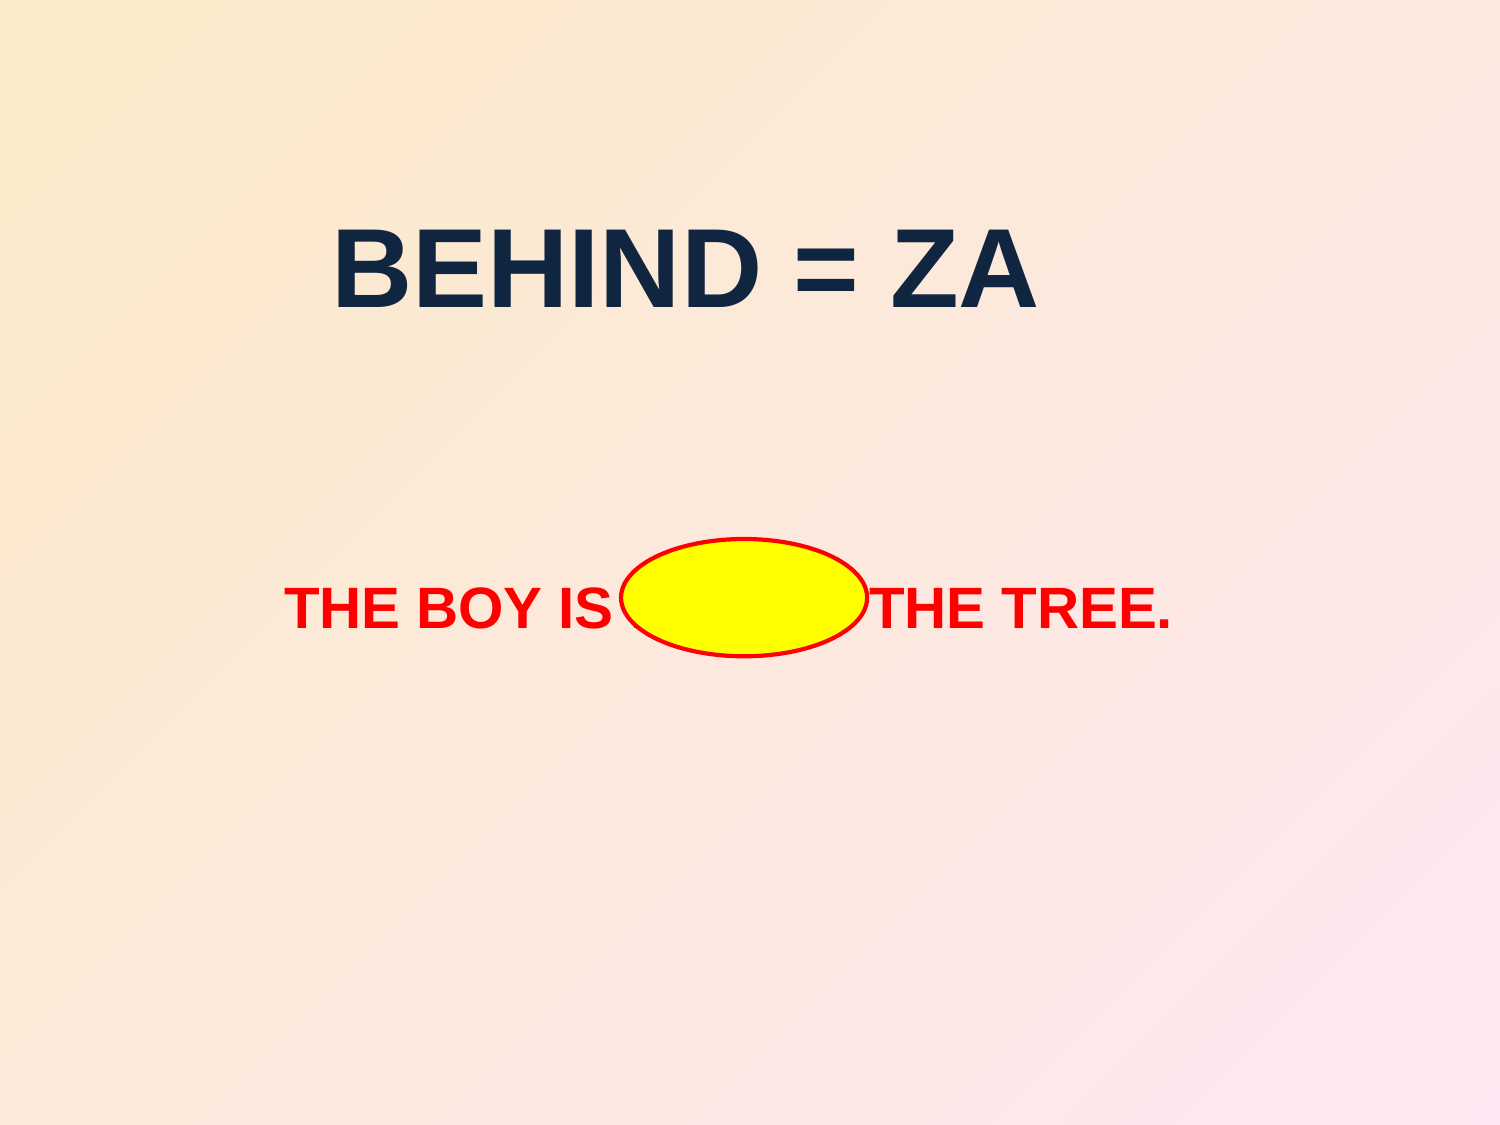

BEHIND = ZA
THE BOY IS BEHIND THE TREE.